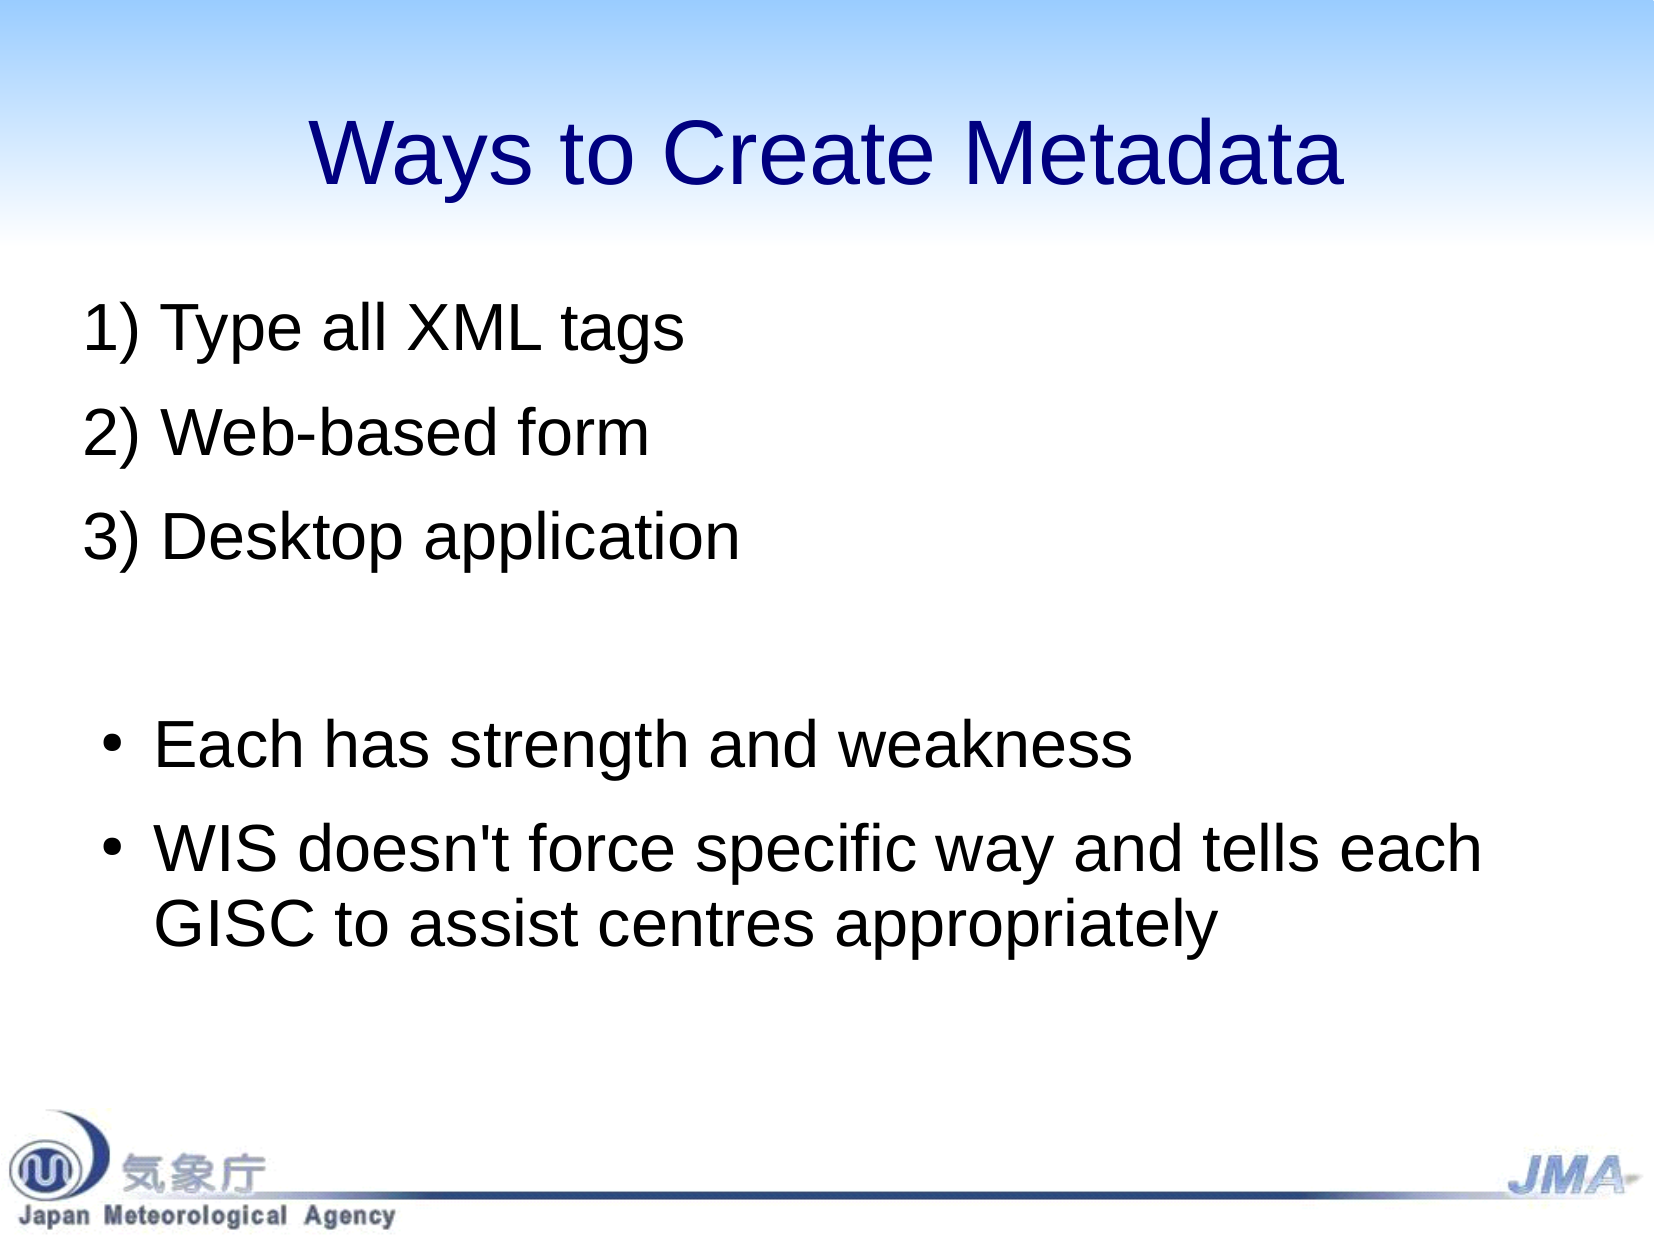

# Ways to Create Metadata
1) Type all XML tags
2) Web-based form
3) Desktop application
Each has strength and weakness
WIS doesn't force specific way and tells each GISC to assist centres appropriately